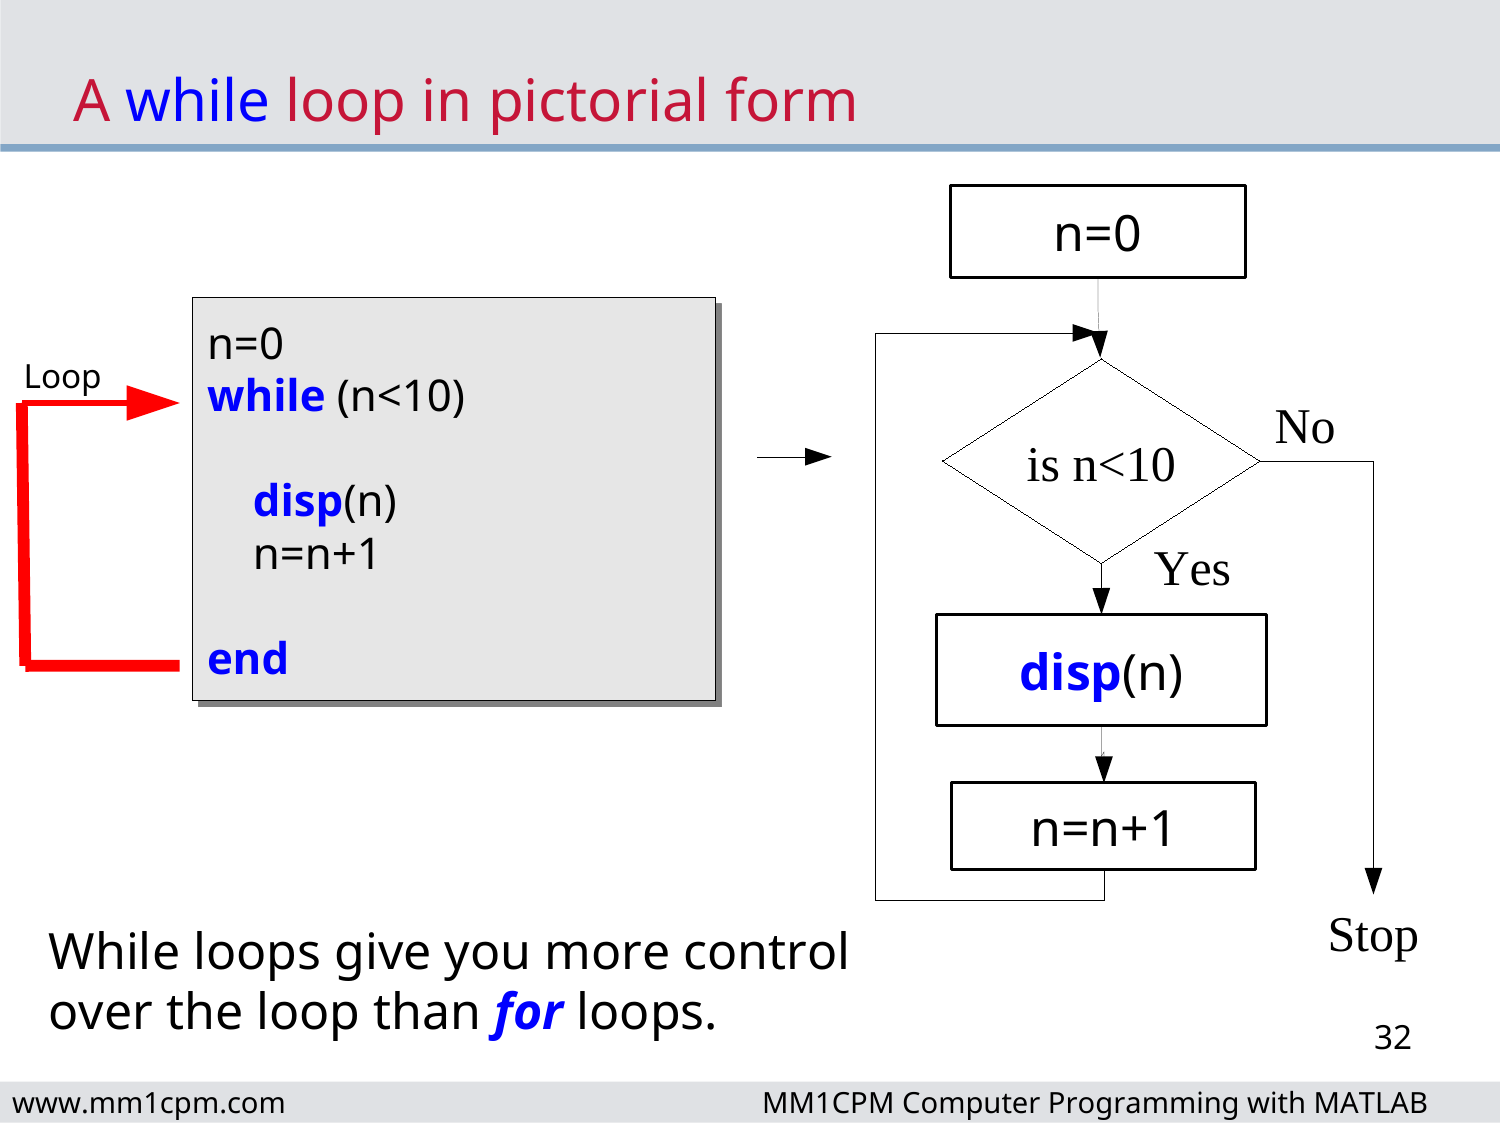

# A while loop in pictorial form
n=0
n=0
while (n<10)
 disp(n)
 n=n+1
end
Loop
is n<10
No
Yes
disp(n)
n=n+1
Stop
While loops give you more control over the loop than for loops.